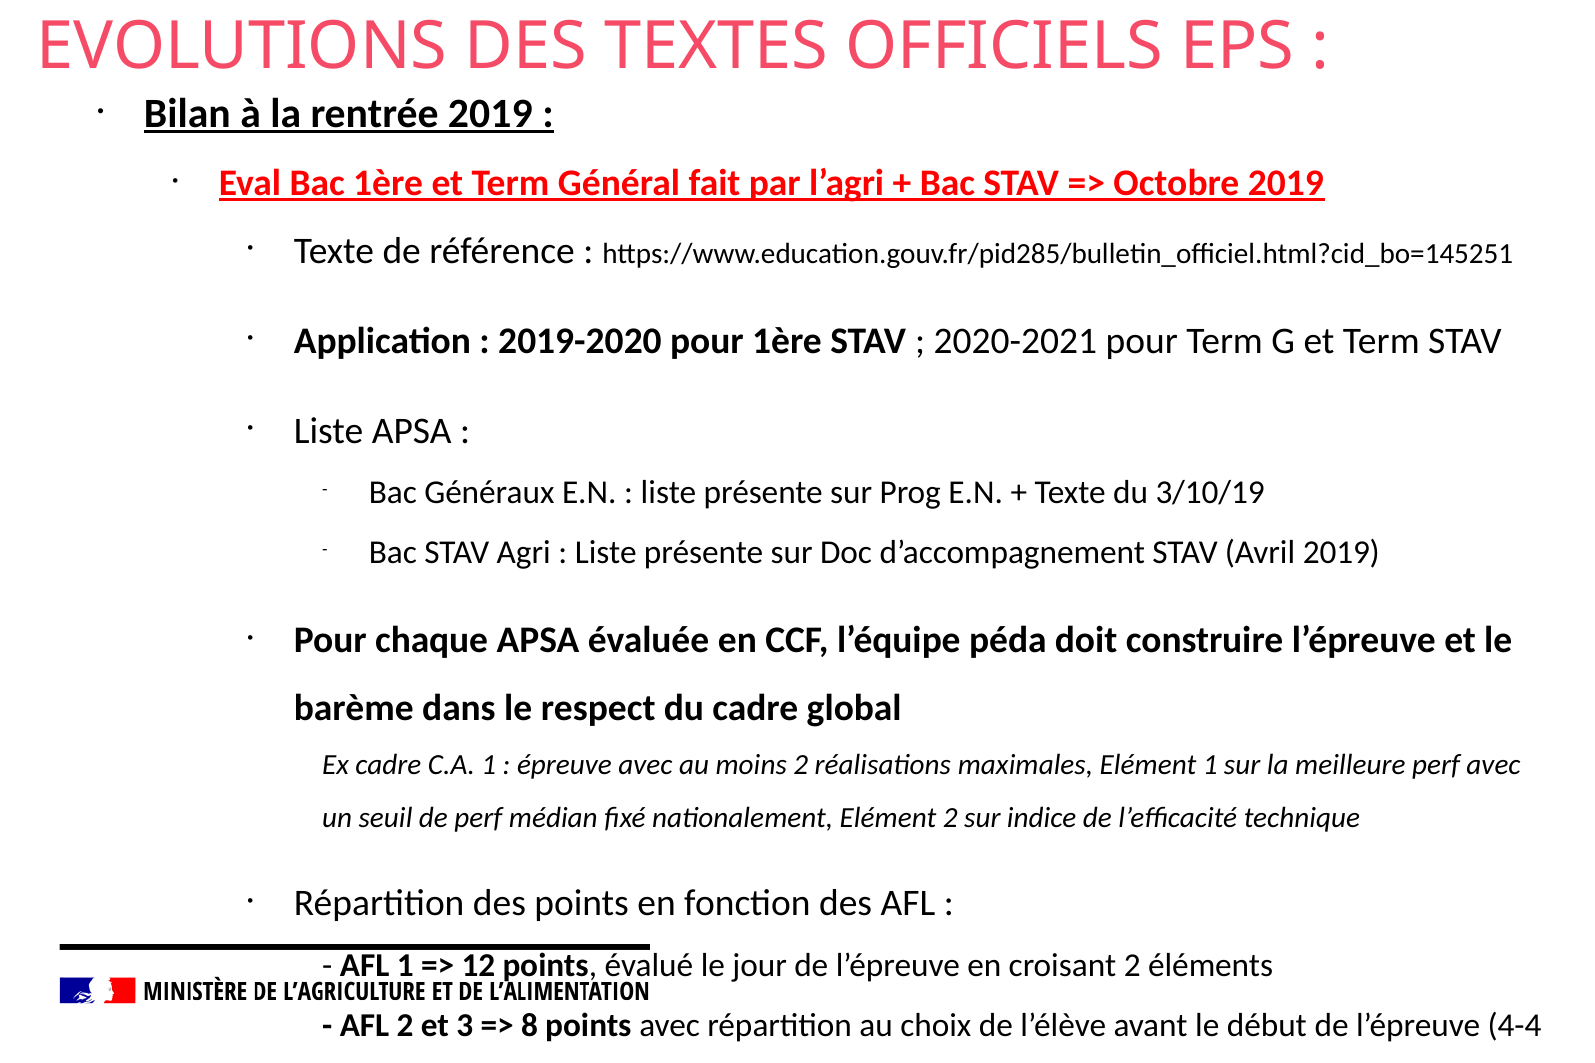

EVOLUTIONS DES TEXTES OFFICIELS EPS :
Bilan à la rentrée 2019 :
Eval Bac 1ère et Term Général fait par l’agri + Bac STAV => Octobre 2019
Texte de référence : https://www.education.gouv.fr/pid285/bulletin_officiel.html?cid_bo=145251
Application : 2019-2020 pour 1ère STAV ; 2020-2021 pour Term G et Term STAV
Liste APSA :
Bac Généraux E.N. : liste présente sur Prog E.N. + Texte du 3/10/19
Bac STAV Agri : Liste présente sur Doc d’accompagnement STAV (Avril 2019)
Pour chaque APSA évaluée en CCF, l’équipe péda doit construire l’épreuve et le barème dans le respect du cadre global
Ex cadre C.A. 1 : épreuve avec au moins 2 réalisations maximales, Elément 1 sur la meilleure perf avec un seuil de perf médian fixé nationalement, Elément 2 sur indice de l’efficacité technique
Répartition des points en fonction des AFL :
- AFL 1 => 12 points, évalué le jour de l’épreuve en croisant 2 éléments
- AFL 2 et 3 => 8 points avec répartition au choix de l’élève avant le début de l’épreuve (4-4 ou 2-6 ou 6-2), évaluer au fil de la séquence et éventuellement le jour de l’épreuve
Importance des choix donnés aux élèves pour chaque AFL
Ex C.A. 2 : AFL 1 => Choix de la difficulté de l’itinéraire, d’une pratique individuelle ou collective ; AFL 2 et 3 => choix de la répartition des points dans l’évaluation